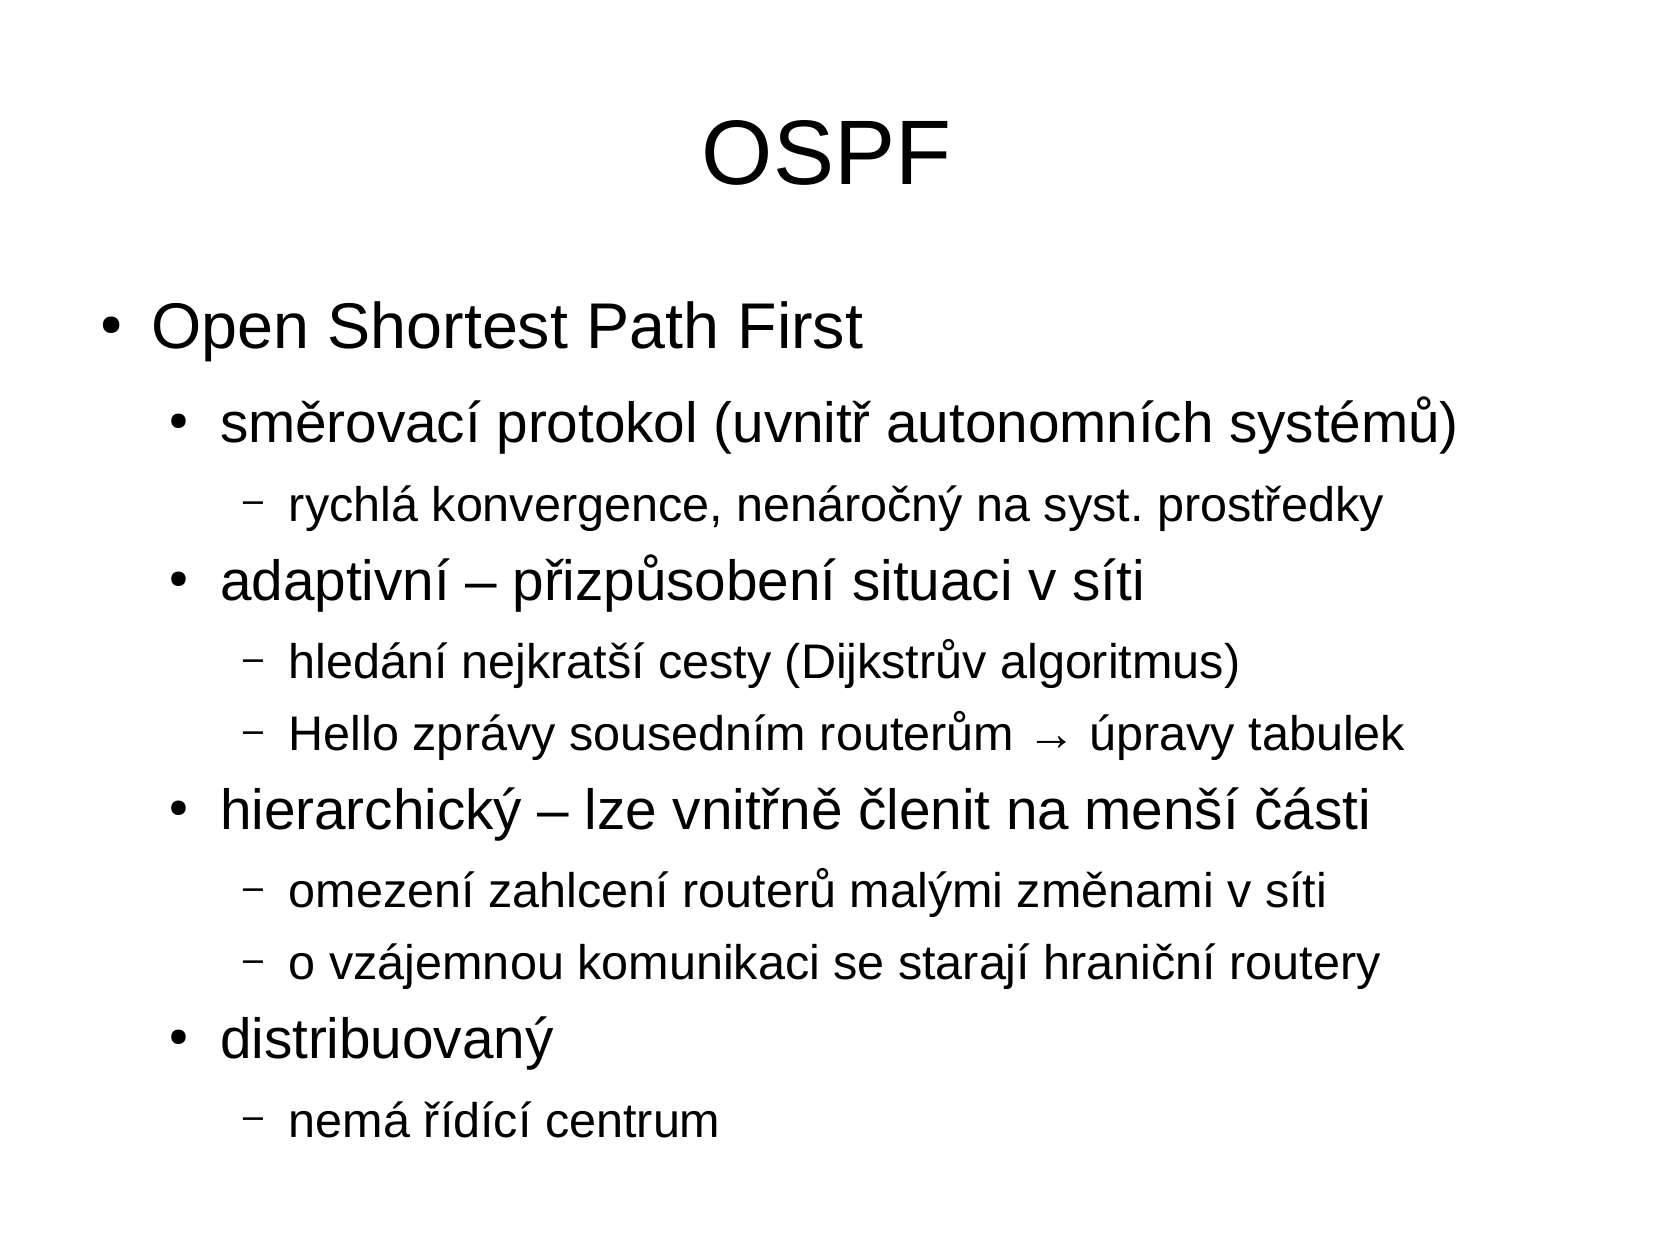

# OSPF
Open Shortest Path First
směrovací protokol (uvnitř autonomních systémů)
rychlá konvergence, nenáročný na syst. prostředky
adaptivní – přizpůsobení situaci v síti
hledání nejkratší cesty (Dijkstrův algoritmus)
Hello zprávy sousedním routerům → úpravy tabulek
hierarchický – lze vnitřně členit na menší části
omezení zahlcení routerů malými změnami v síti
o vzájemnou komunikaci se starají hraniční routery
distribuovaný
nemá řídící centrum